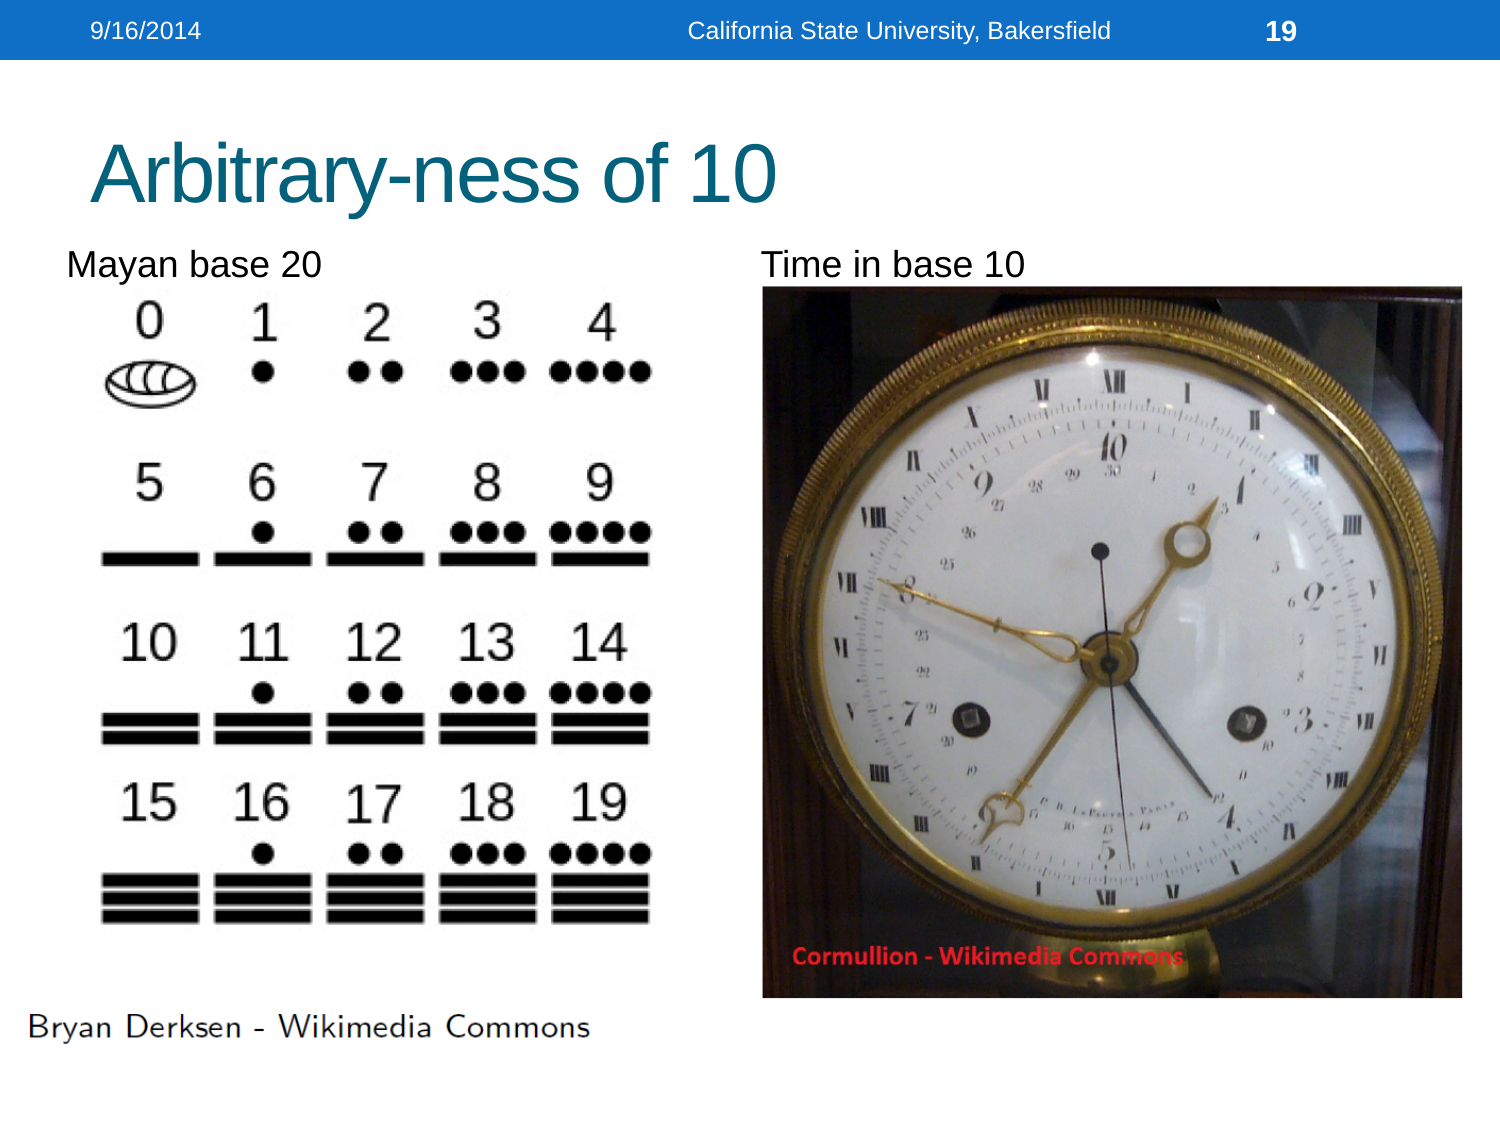

9/16/2014
California State University, Bakersfield
# Arbitrary-ness of 10
Mayan base 20
Time in base 10